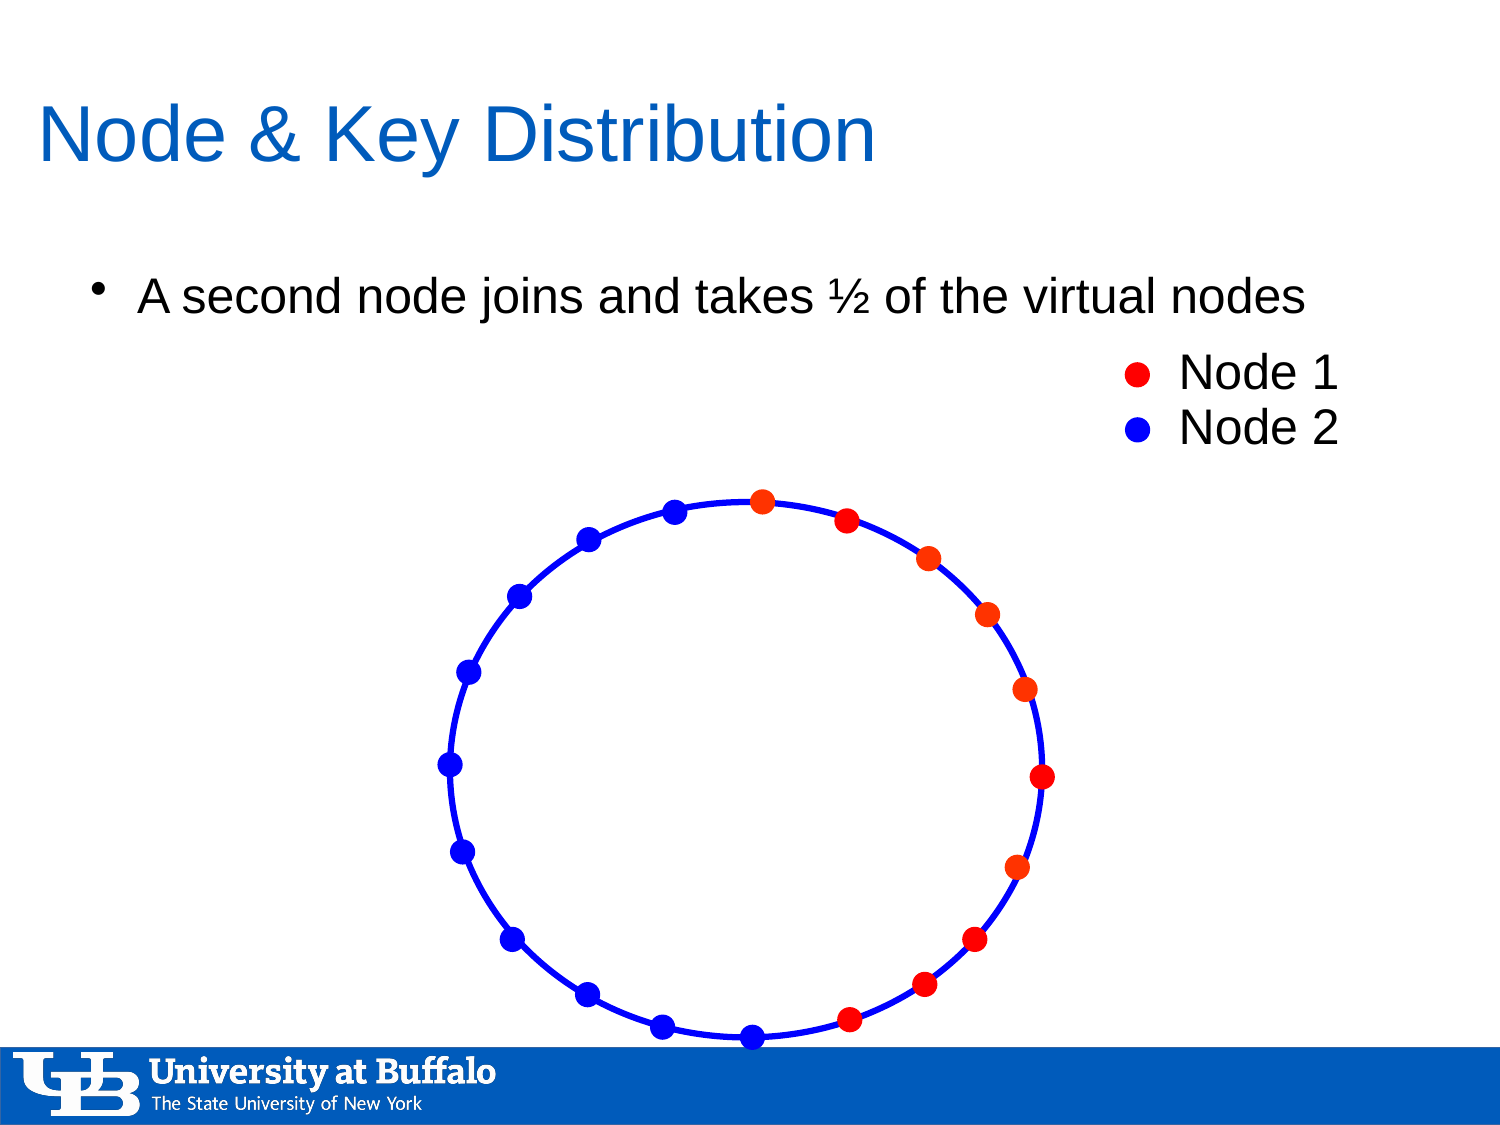

# Node & Key Distribution
A second node joins and takes ½ of the virtual nodes
Node 1
Node 2